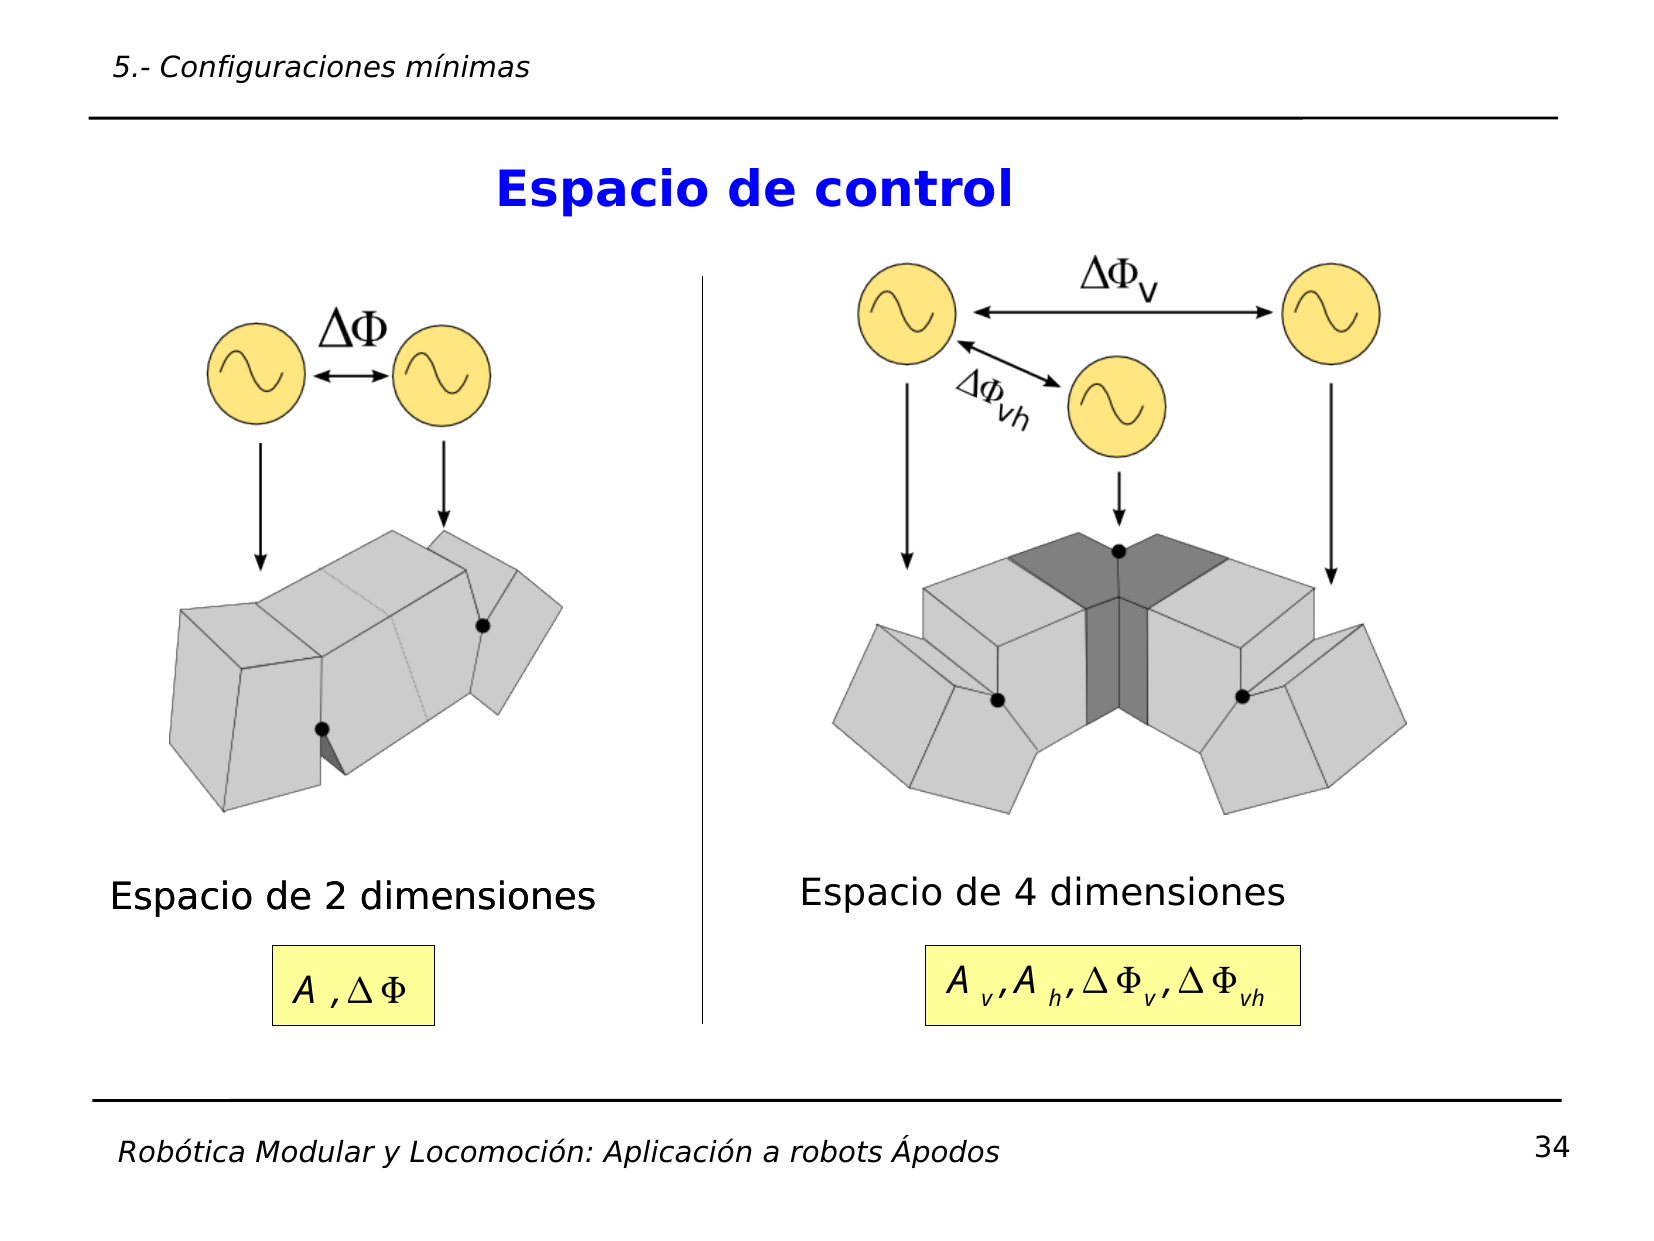

5.- Configuraciones mínimas
Espacio de control
 Espacio de 4 dimensiones
 Espacio de 2 dimensiones
 Espacio de 2 dimensiones
Robótica Modular y Locomoción: Aplicación a robots Ápodos
34